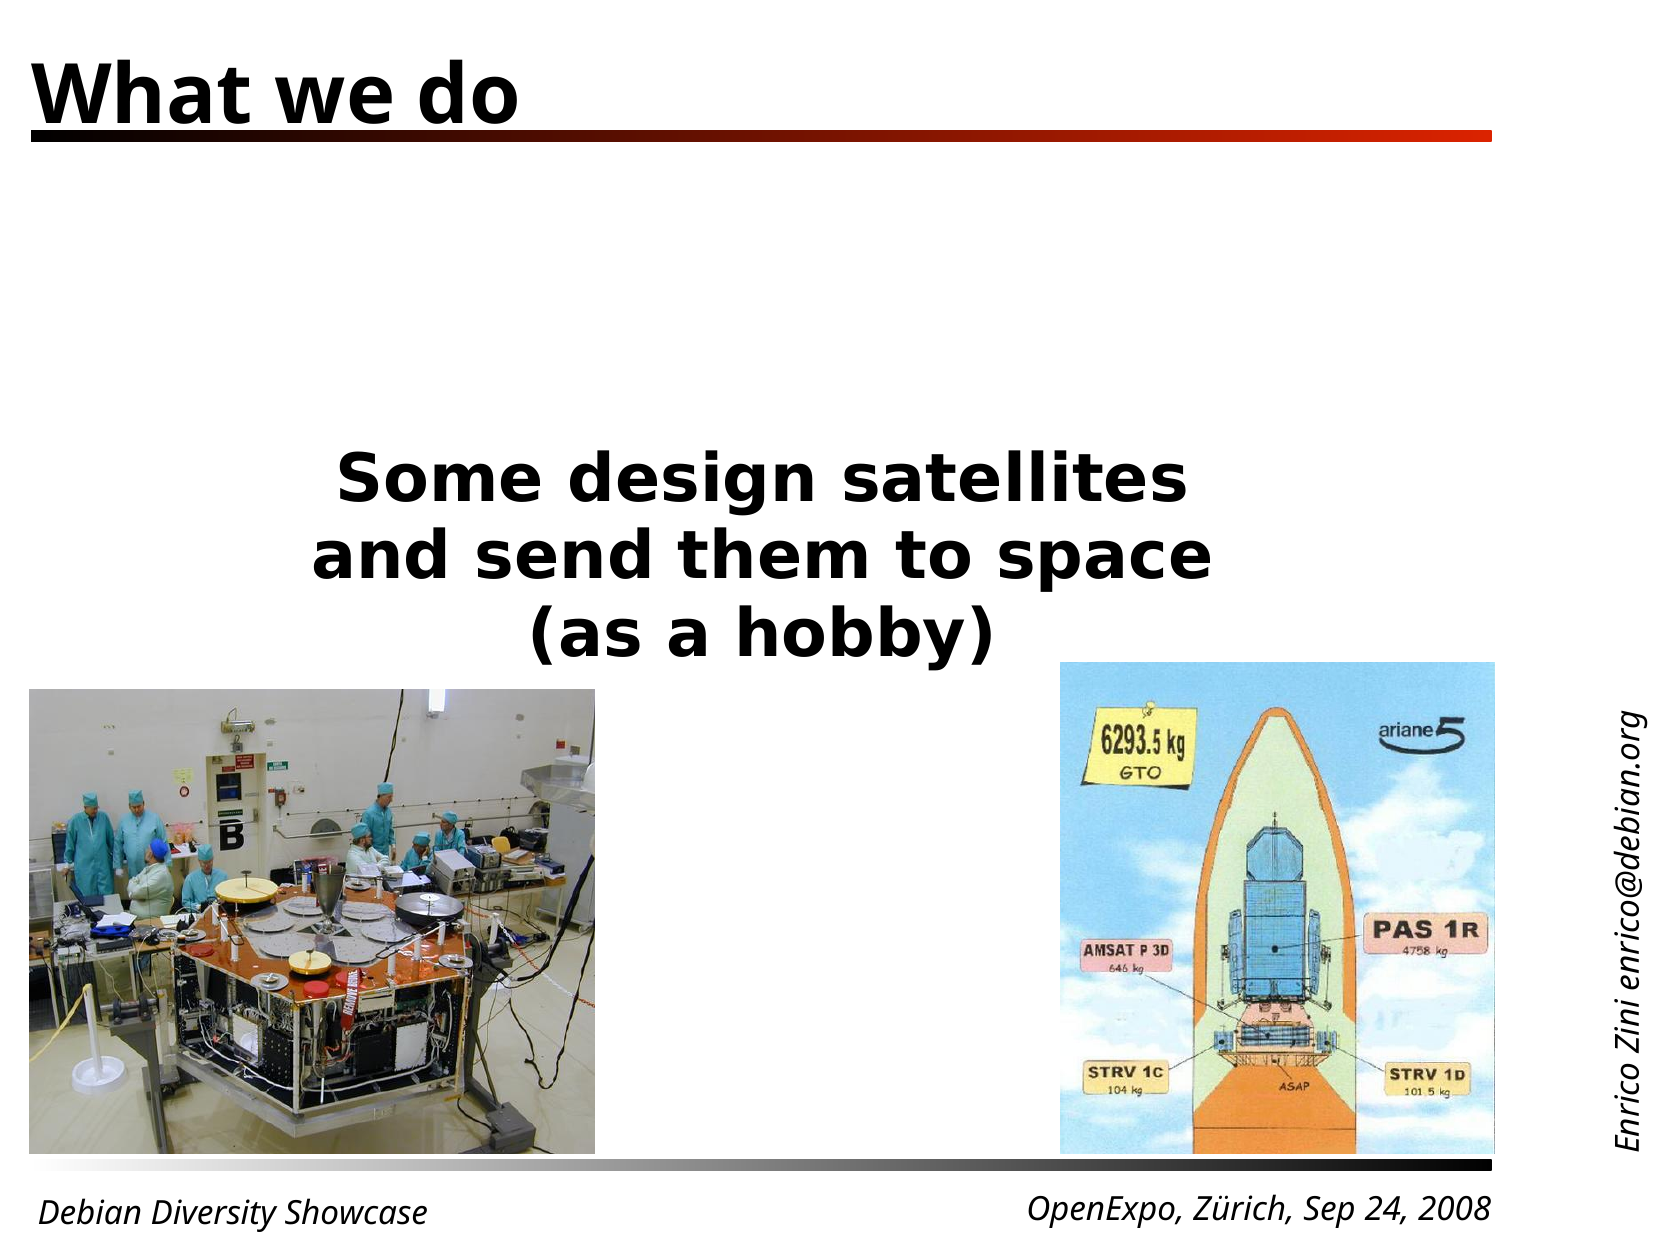

What we do
Some design satellites
and send them to space
(as a hobby)